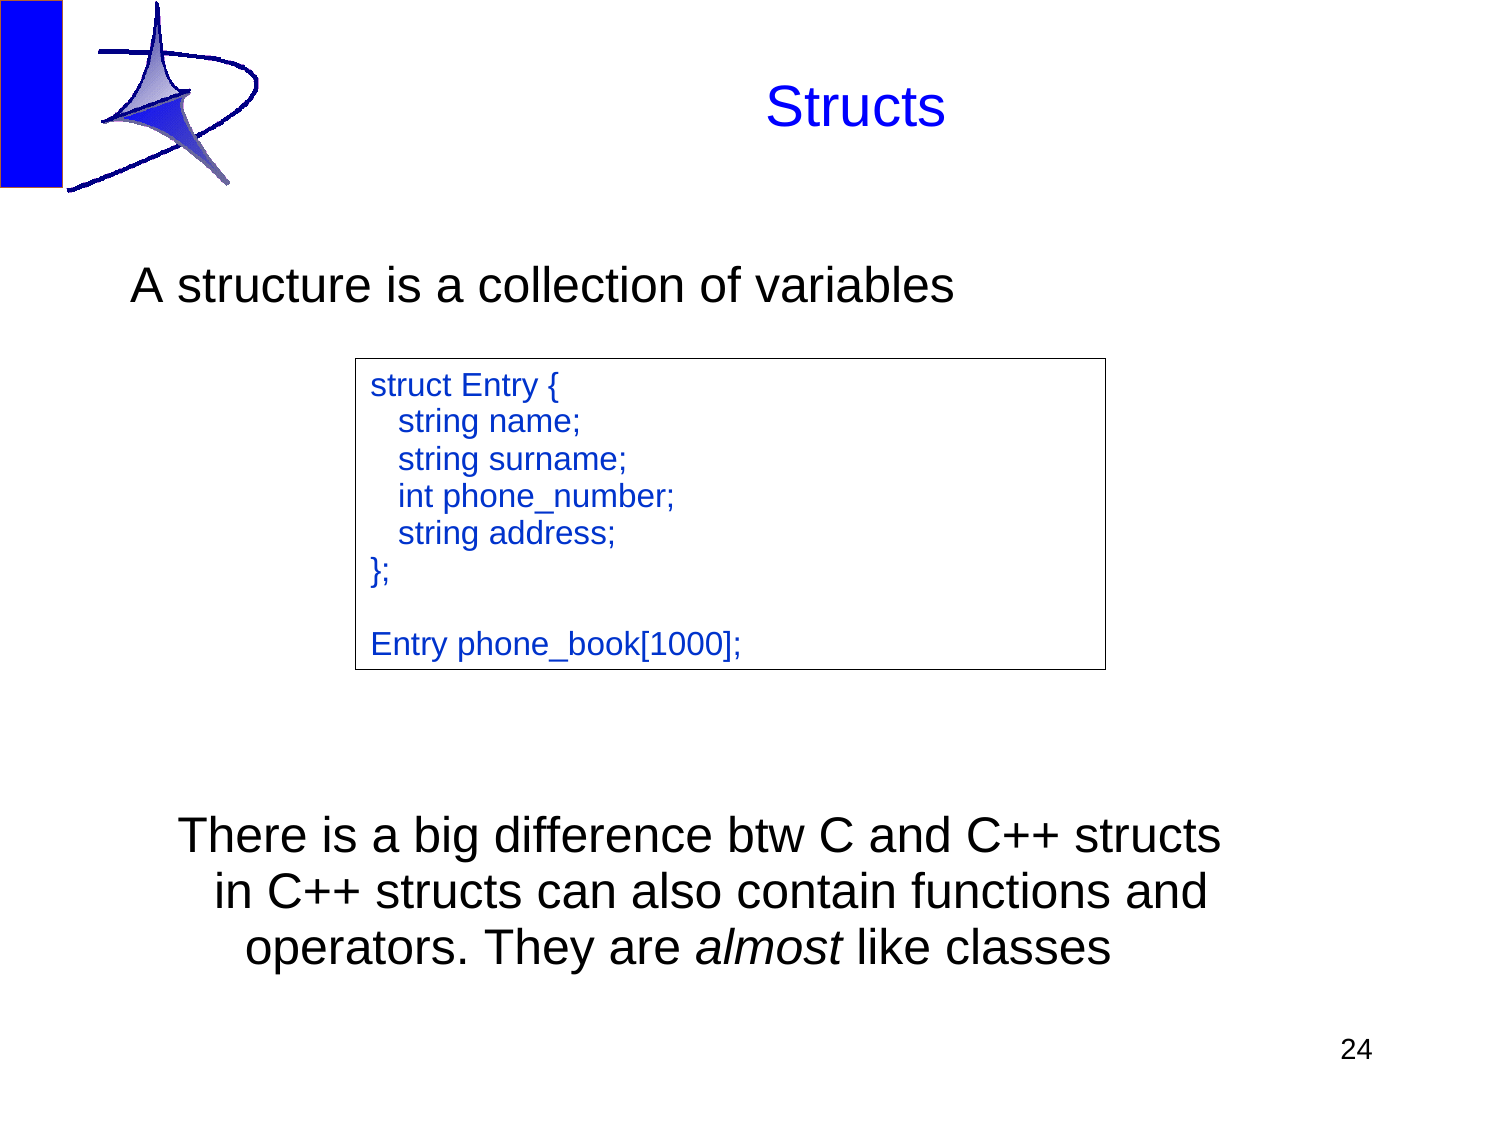

# Structs
A structure is a collection of variables
struct Entry {
 string name;
 string surname;
 int phone_number;
 string address;
};
Entry phone_book[1000];
There is a big difference btw C and C++ structs
 in C++ structs can also contain functions and operators. They are almost like classes
24